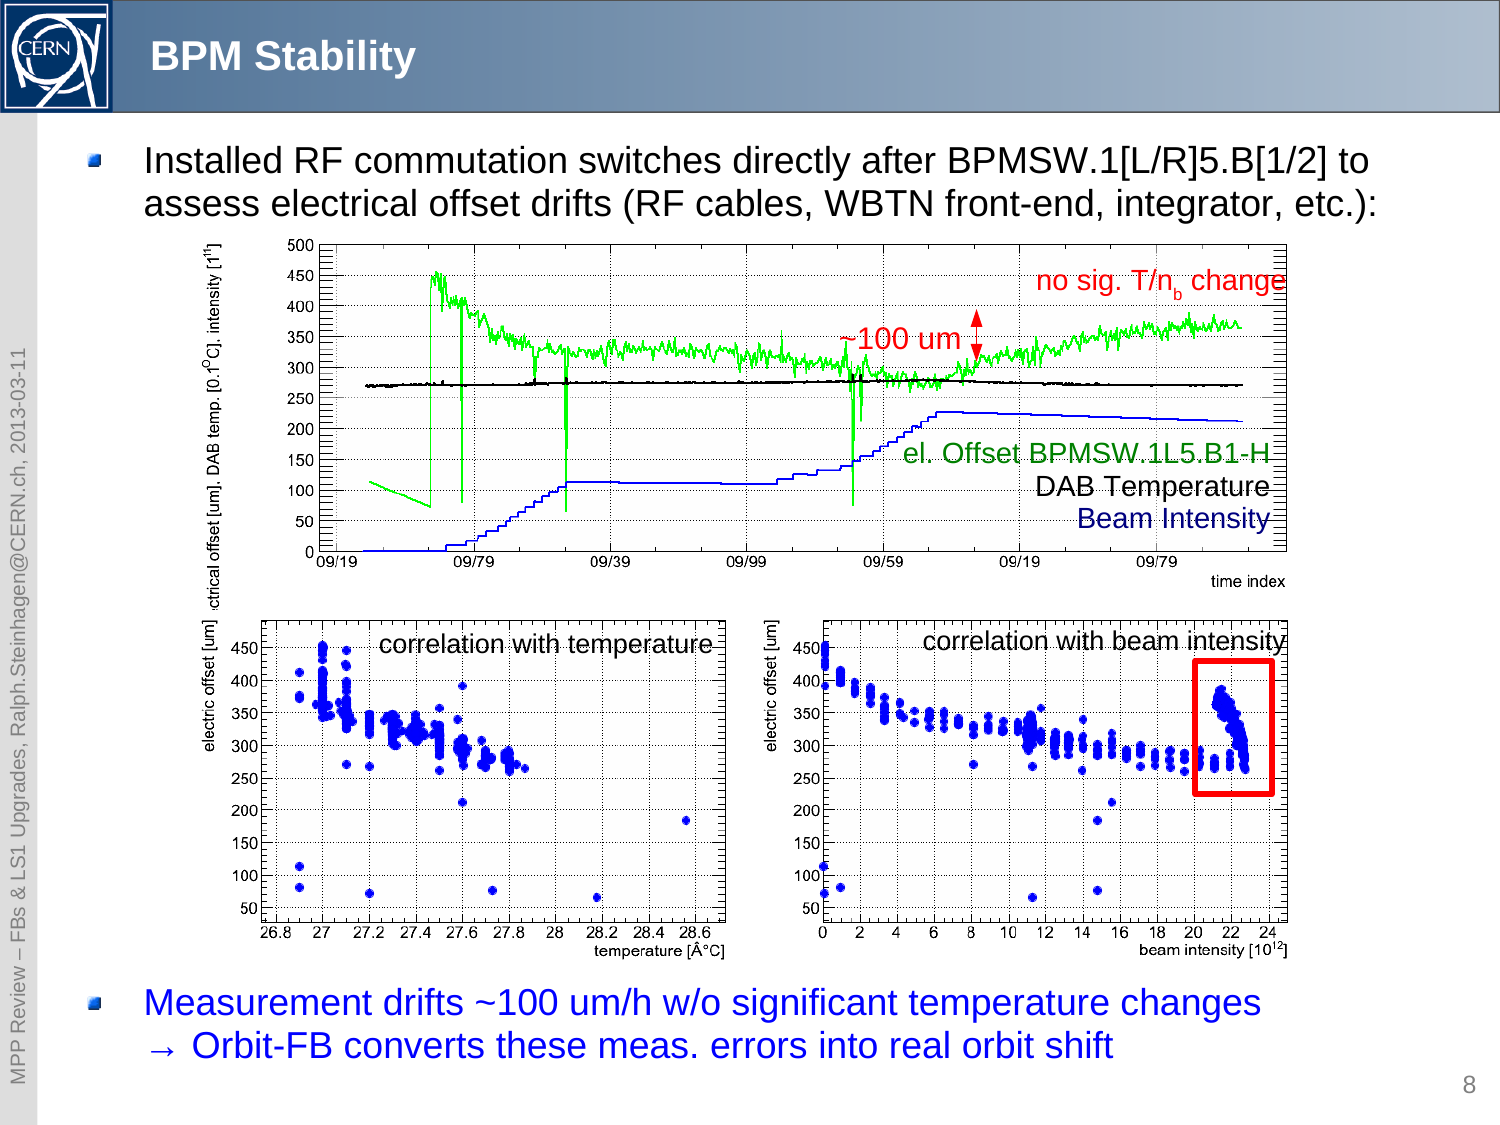

# BPM Stability
Installed RF commutation switches directly after BPMSW.1[L/R]5.B[1/2] to assess electrical offset drifts (RF cables, WBTN front-end, integrator, etc.):
Measurement drifts ~100 um/h w/o significant temperature changes		→ Orbit-FB converts these meas. errors into real orbit shift
no sig. T/nb change
~100 um
el. Offset BPMSW.1L5.B1-H
DAB Temperature
Beam Intensity
correlation with beam intensity
correlation with temperature